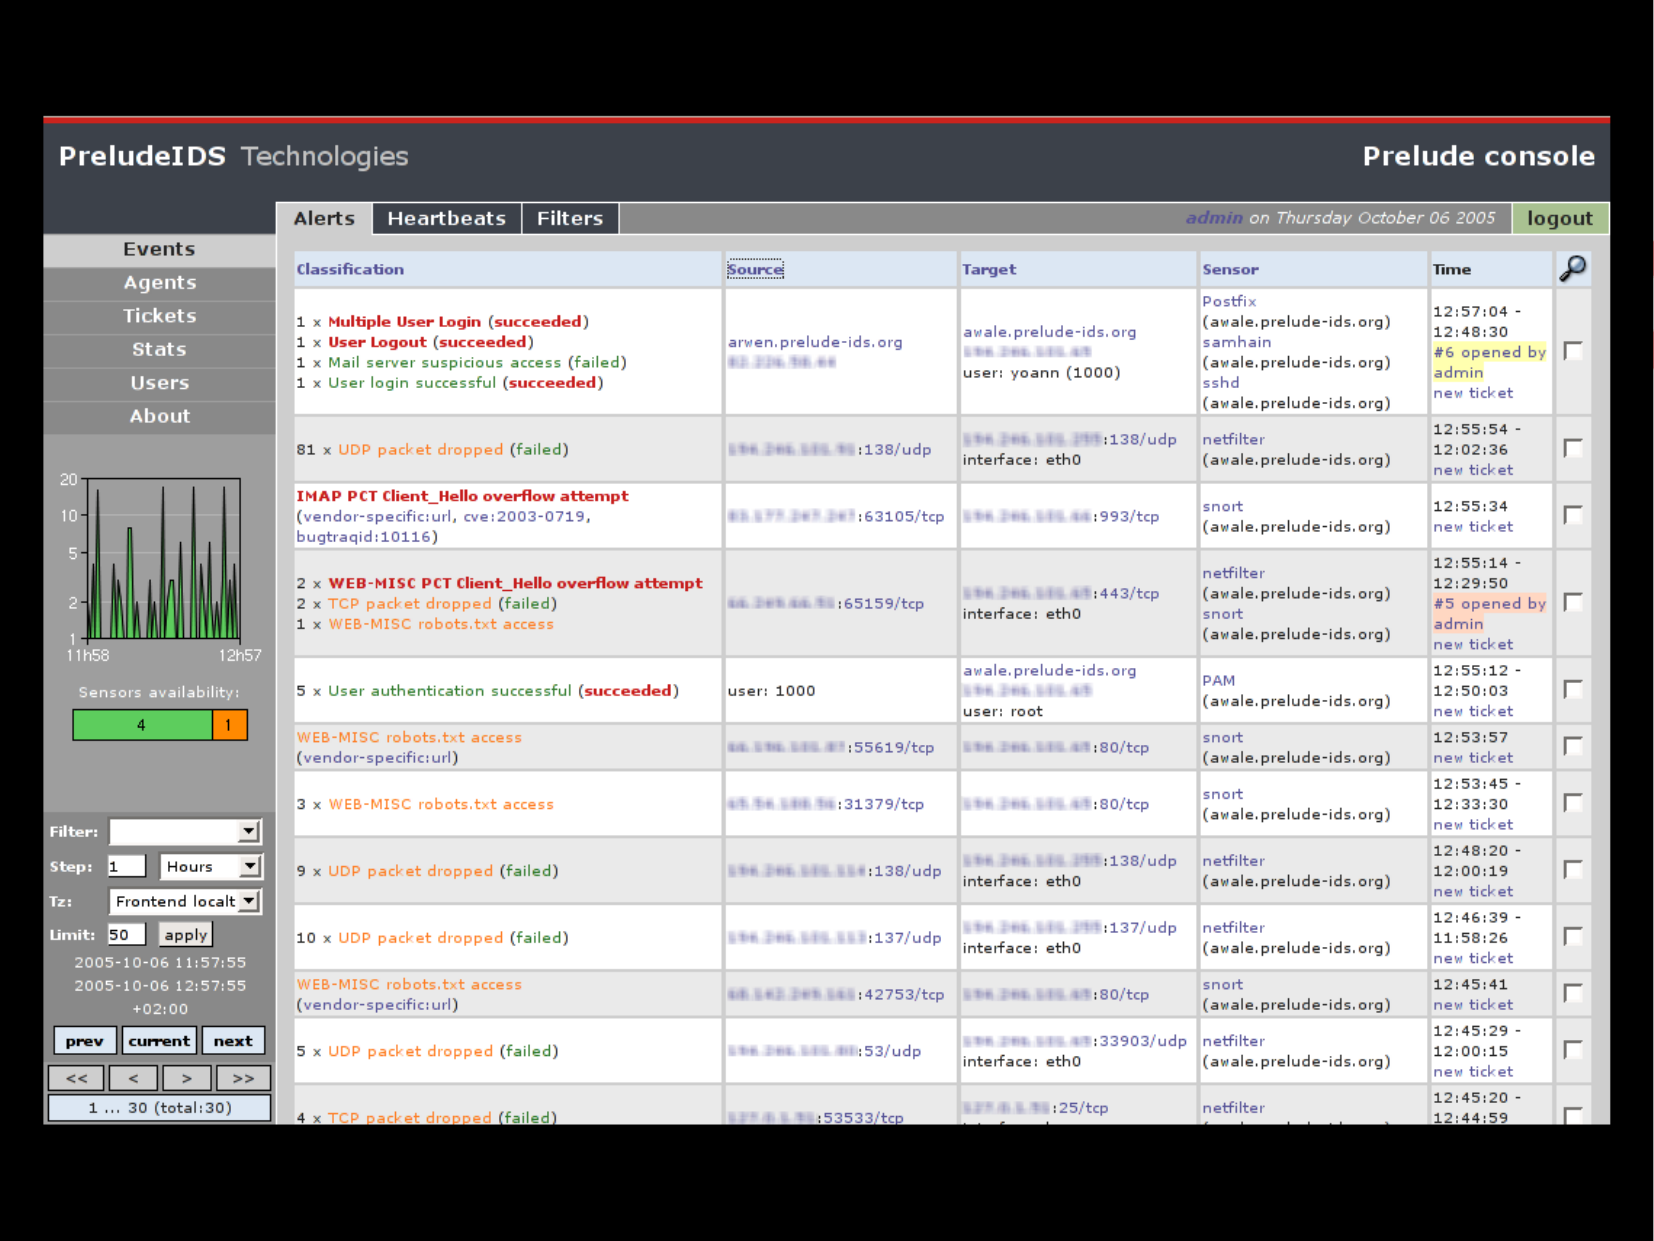

P r e l u d e I D S t e c h n o l o g i e s
Rapports sur la modification des journaux systèmes
Scan et Shellcode
détéctés par le NIDS
> IDS > IDS Hybride > Prelude IDS > Scénario d'attaque
Détection de l'exploitation
par PaX
> Scénario d'attaque
Centralisation
 PaX
 etc.
Détection d'utilisation de commandes sensibles à une heure inhabituelle
= 'Prelude-acct'
Attaque
 Scan
 Envoi d'un shellcode
 Exploitation d'un débordement de pile
 Utilisation du système
 Effacement de logs
'Prelude-acct' :
Sonde imaginée pour l'occasion permettant de surveiller l'utilisation de commandes sensibles, telles que /ps, w, who, id,/ en fonction des horaires habituels d'utilisation.